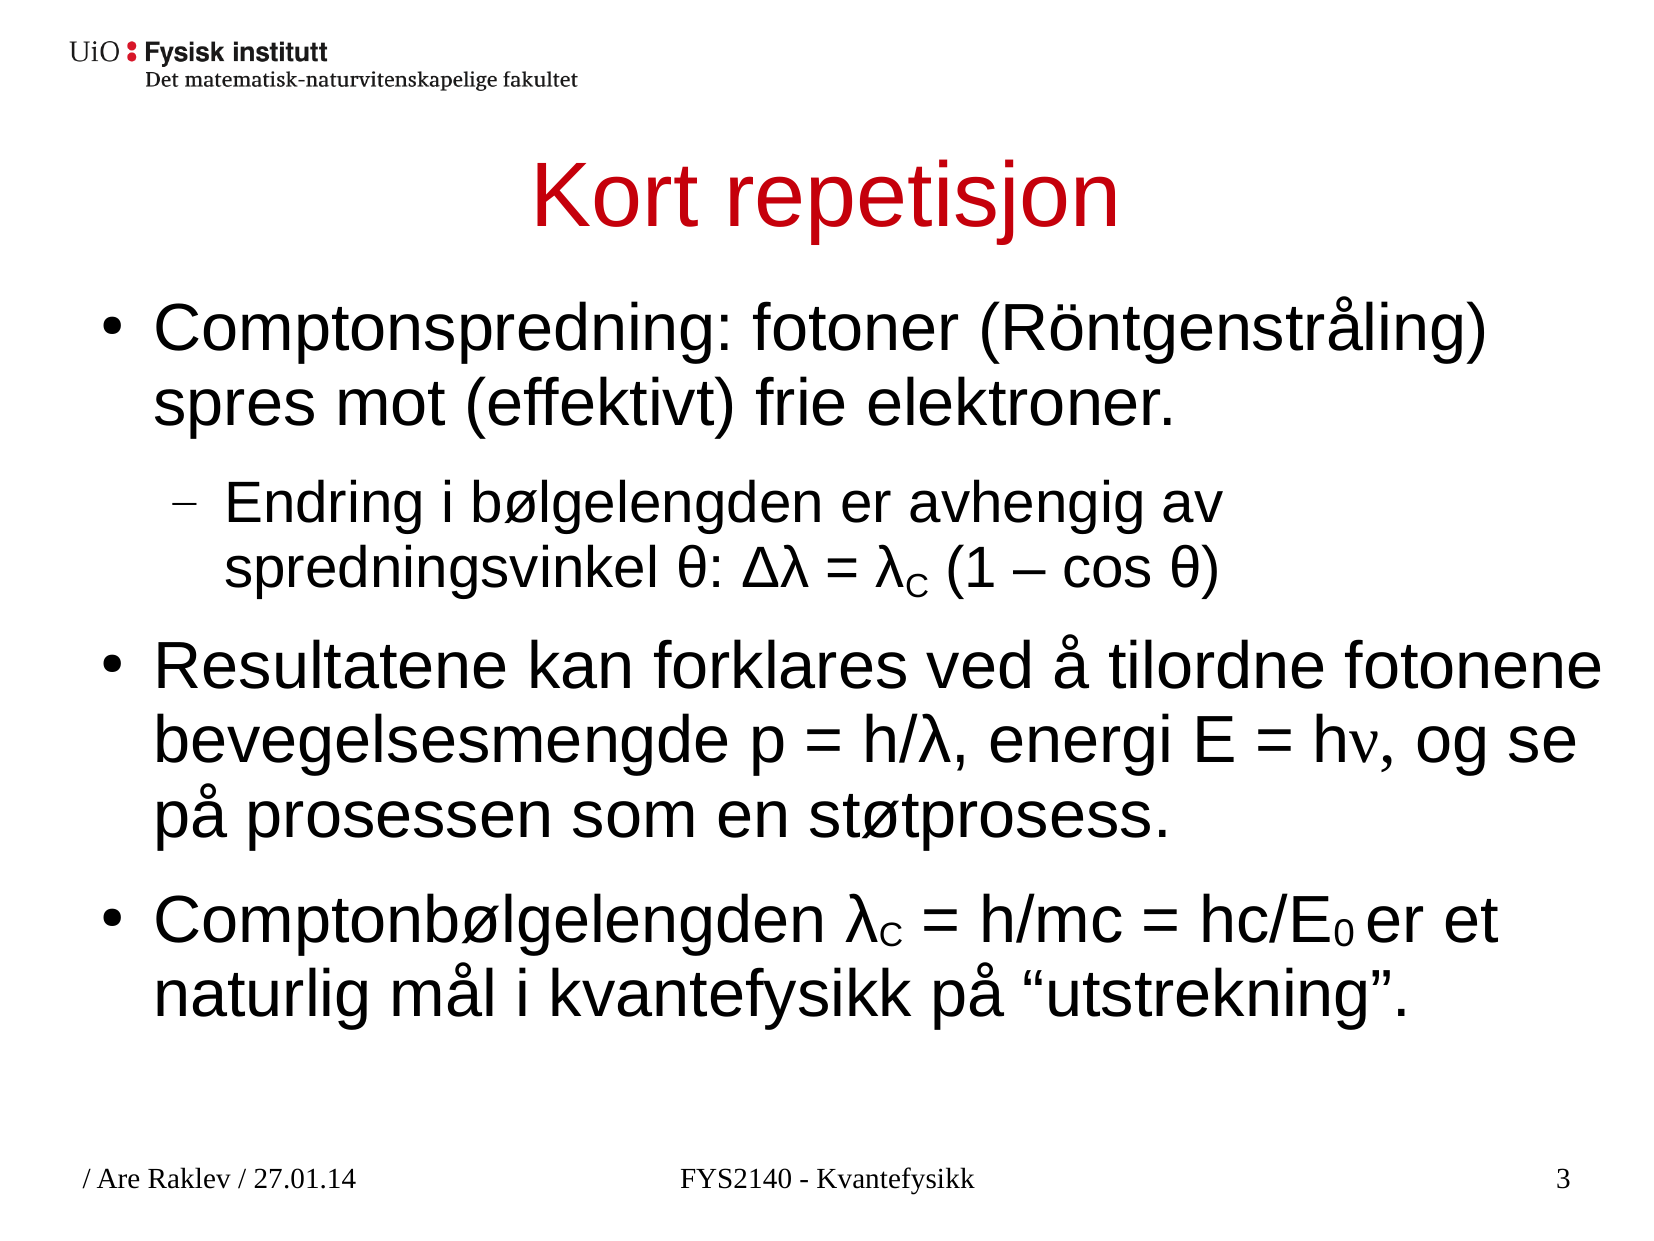

# Kort repetisjon
Comptonspredning: fotoner (Röntgenstråling) spres mot (effektivt) frie elektroner.
Endring i bølgelengden er avhengig av spredningsvinkel θ: Δλ = λC (1 – cos θ)
Resultatene kan forklares ved å tilordne fotonene bevegelsesmengde p = h/λ, energi E = hν, og se på prosessen som en støtprosess.
Comptonbølgelengden λC = h/mc = hc/E0 er et naturlig mål i kvantefysikk på “utstrekning”.
/ Are Raklev / 27.01.14
FYS2140 - Kvantefysikk
3